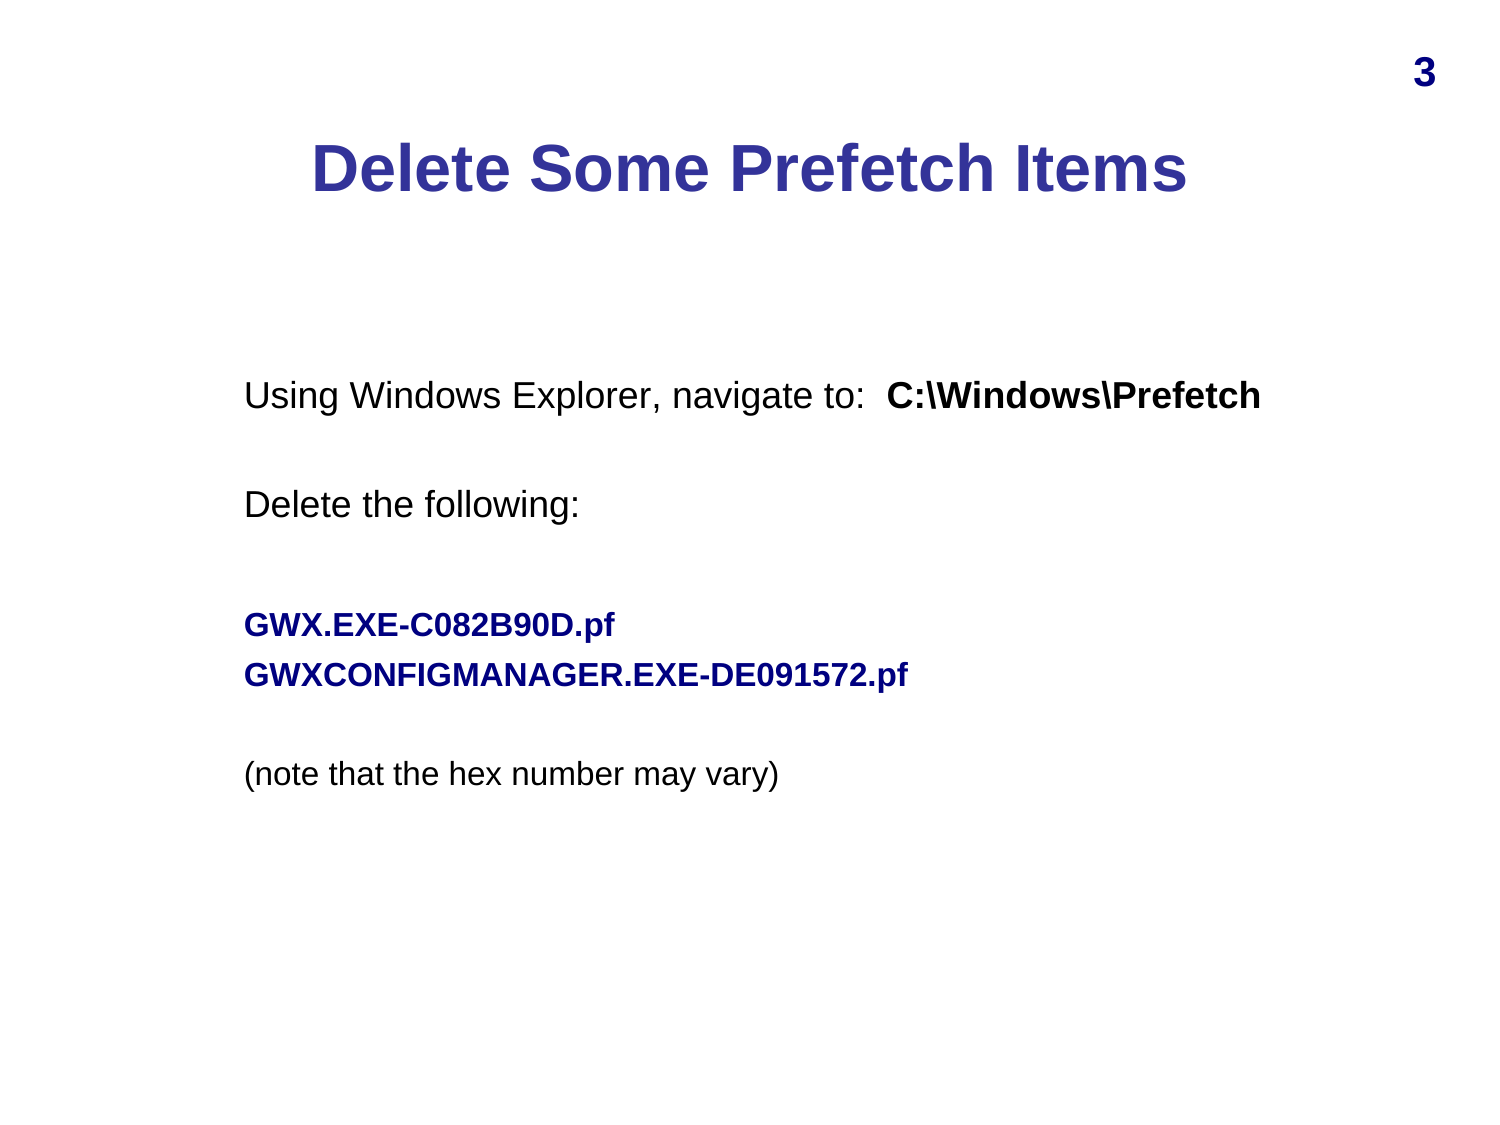

3
Delete Some Prefetch Items
# Using Windows Explorer, navigate to: C:\Windows\Prefetch
Delete the following:
GWX.EXE-C082B90D.pf
GWXCONFIGMANAGER.EXE-DE091572.pf
(note that the hex number may vary)